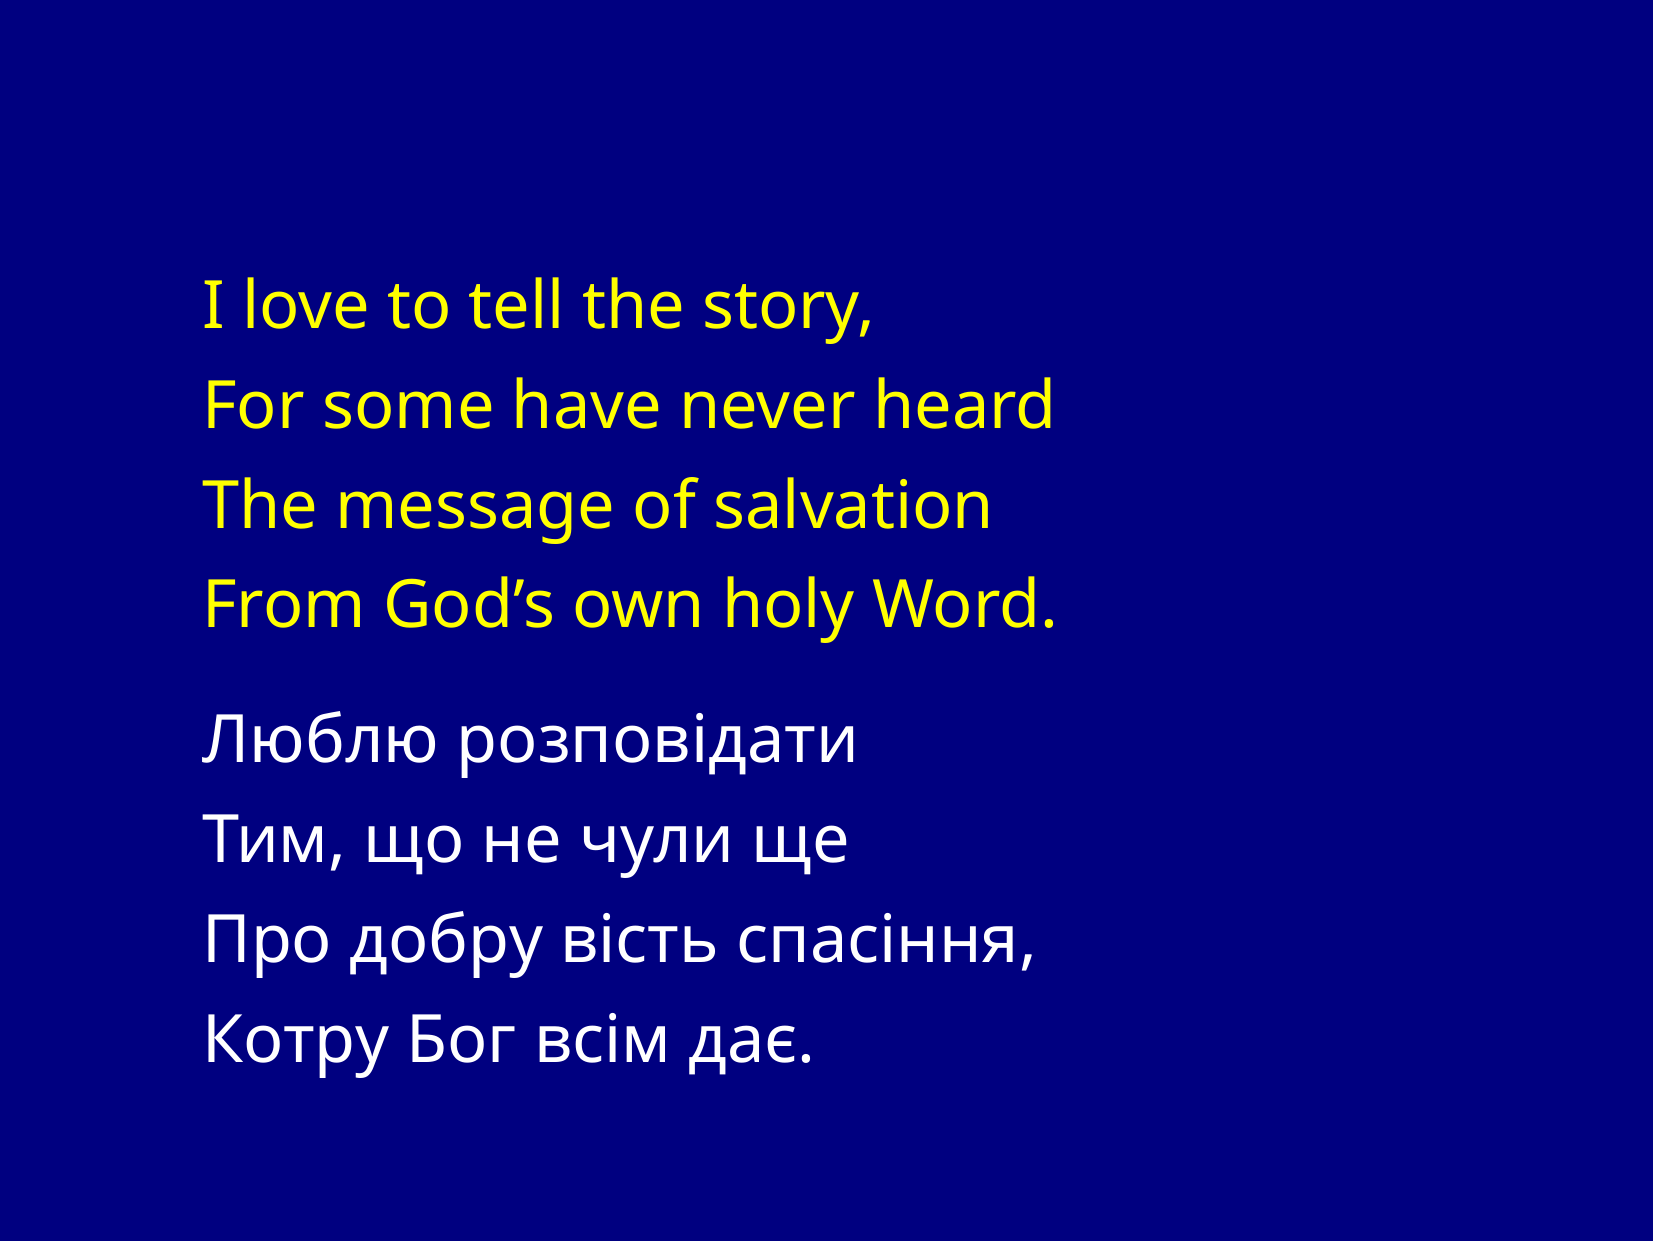

I love to tell the story,
	For some have never heard
	The message of salvation
	From God’s own holy Word.
	Люблю розповідати
	Тим, що не чули ще
	Про добру вість спасіння,
	Котру Бог всім дає.